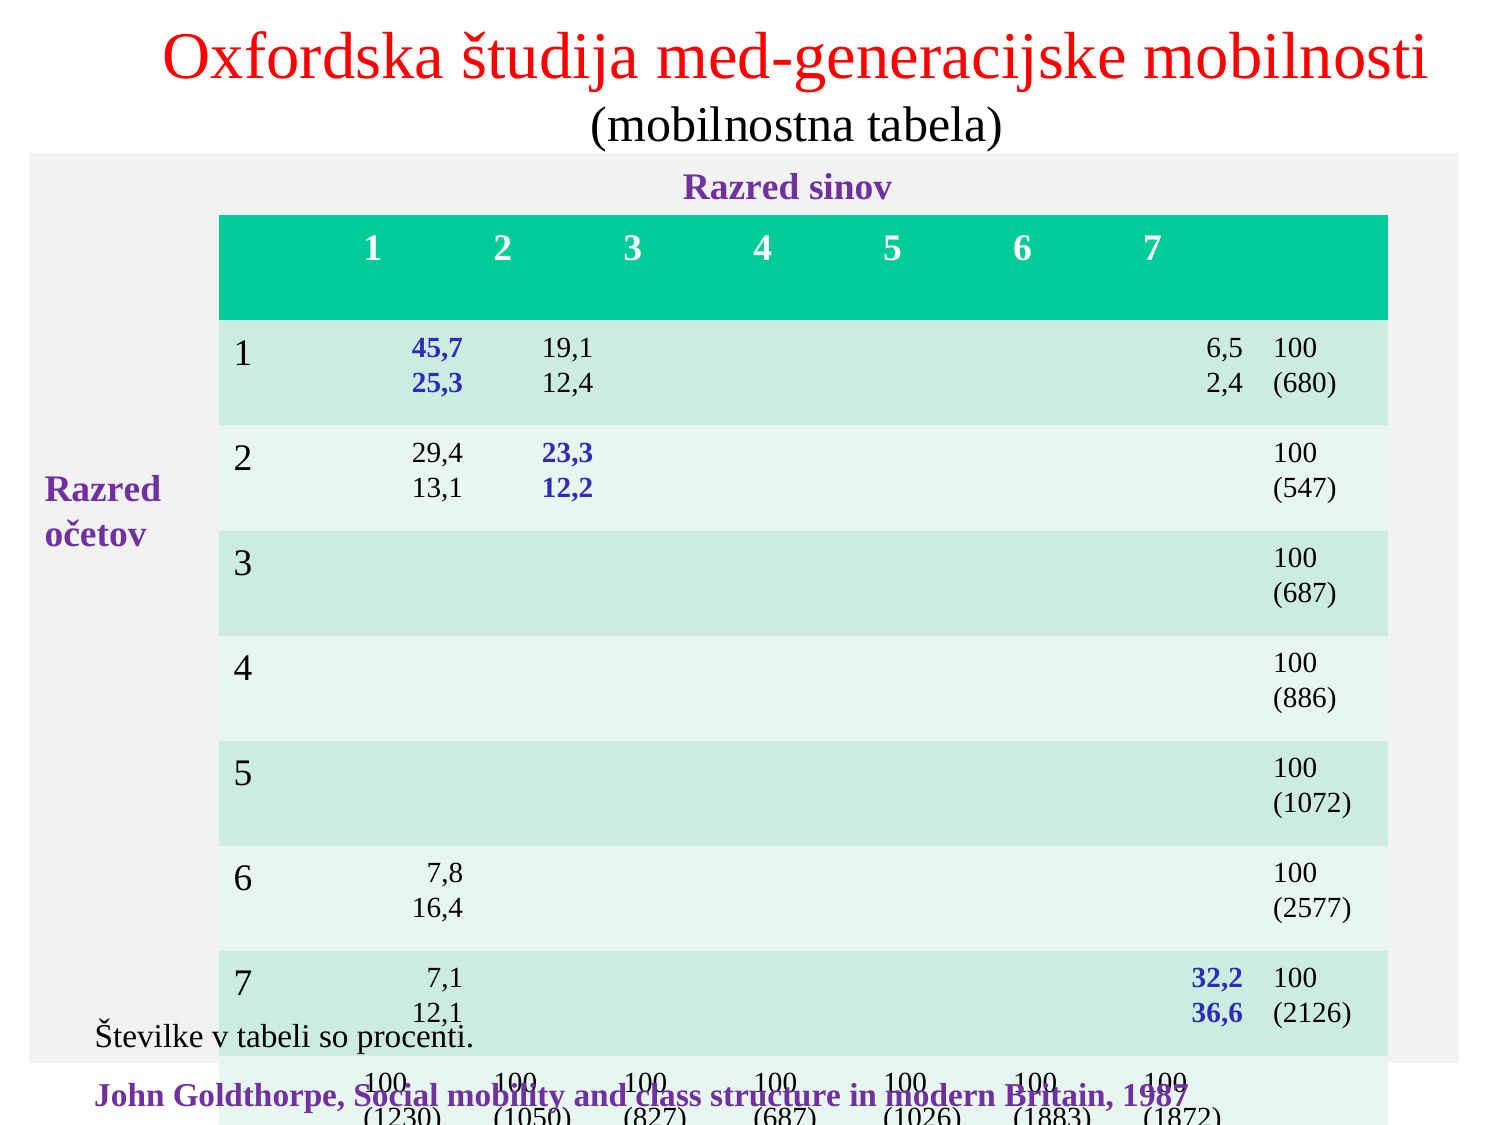

Oxfordska študija med-generacijske mobilnosti
(mobilnostna tabela)
#
Razred sinov
| | 1 | 2 | 3 | 4 | 5 | 6 | 7 | |
| --- | --- | --- | --- | --- | --- | --- | --- | --- |
| 1 | 45,7 25,3 | 19,1 12,4 | | | | | 6,5 2,4 | 100 (680) |
| 2 | 29,4 13,1 | 23,3 12,2 | | | | | | 100 (547) |
| 3 | | | | | | | | 100 (687) |
| 4 | | | | | | | | 100 (886) |
| 5 | | | | | | | | 100 (1072) |
| 6 | 7,8 16,4 | | | | | | | 100 (2577) |
| 7 | 7,1 12,1 | | | | | | 32,2 36,6 | 100 (2126) |
| | 100 (1230) | 100 (1050) | 100 (827) | 100 (687) | 100 (1026) | 100 (1883) | 100 (1872) | |
Razred
očetov
Številke v tabeli so procenti.
John Goldthorpe, Social mobility and class structure in modern Britain, 1987